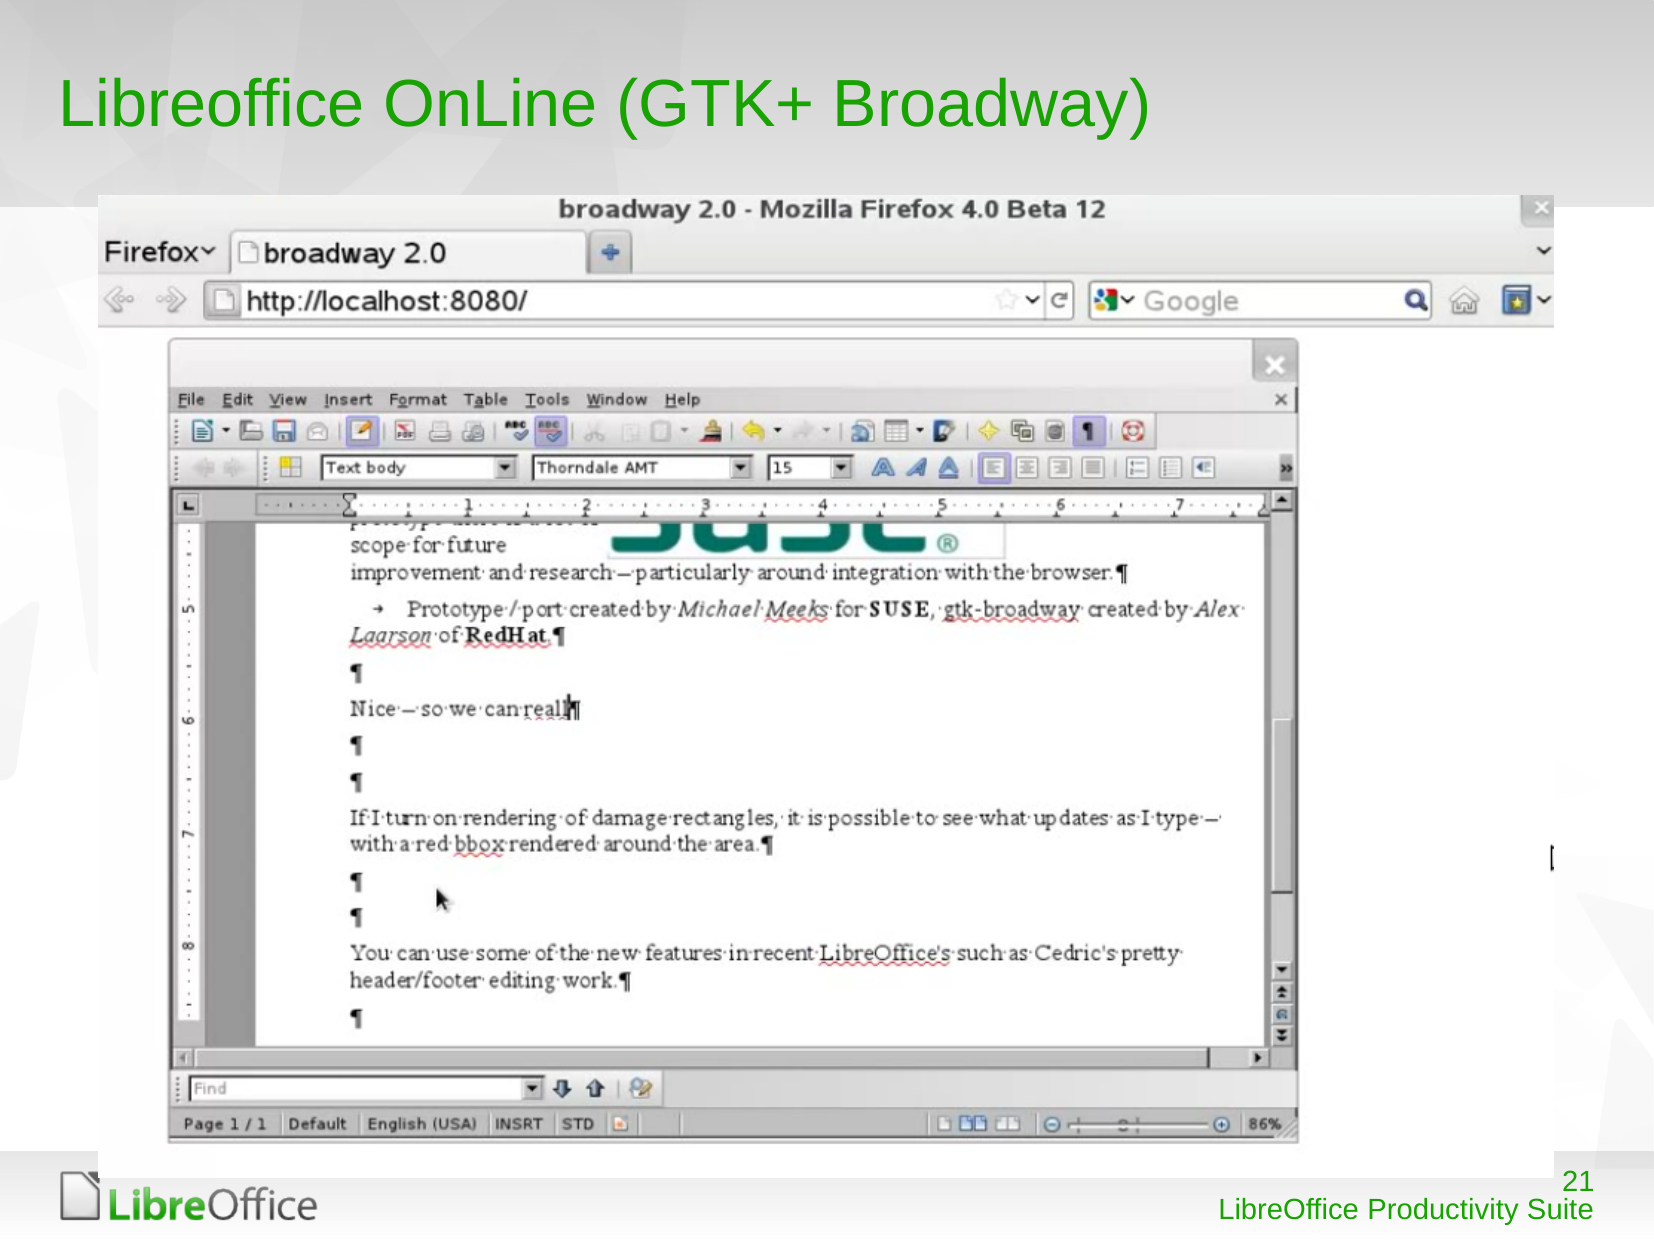

# Libreoffice OnLine (GTK+ Broadway)
21
LibreOffice Productivity Suite